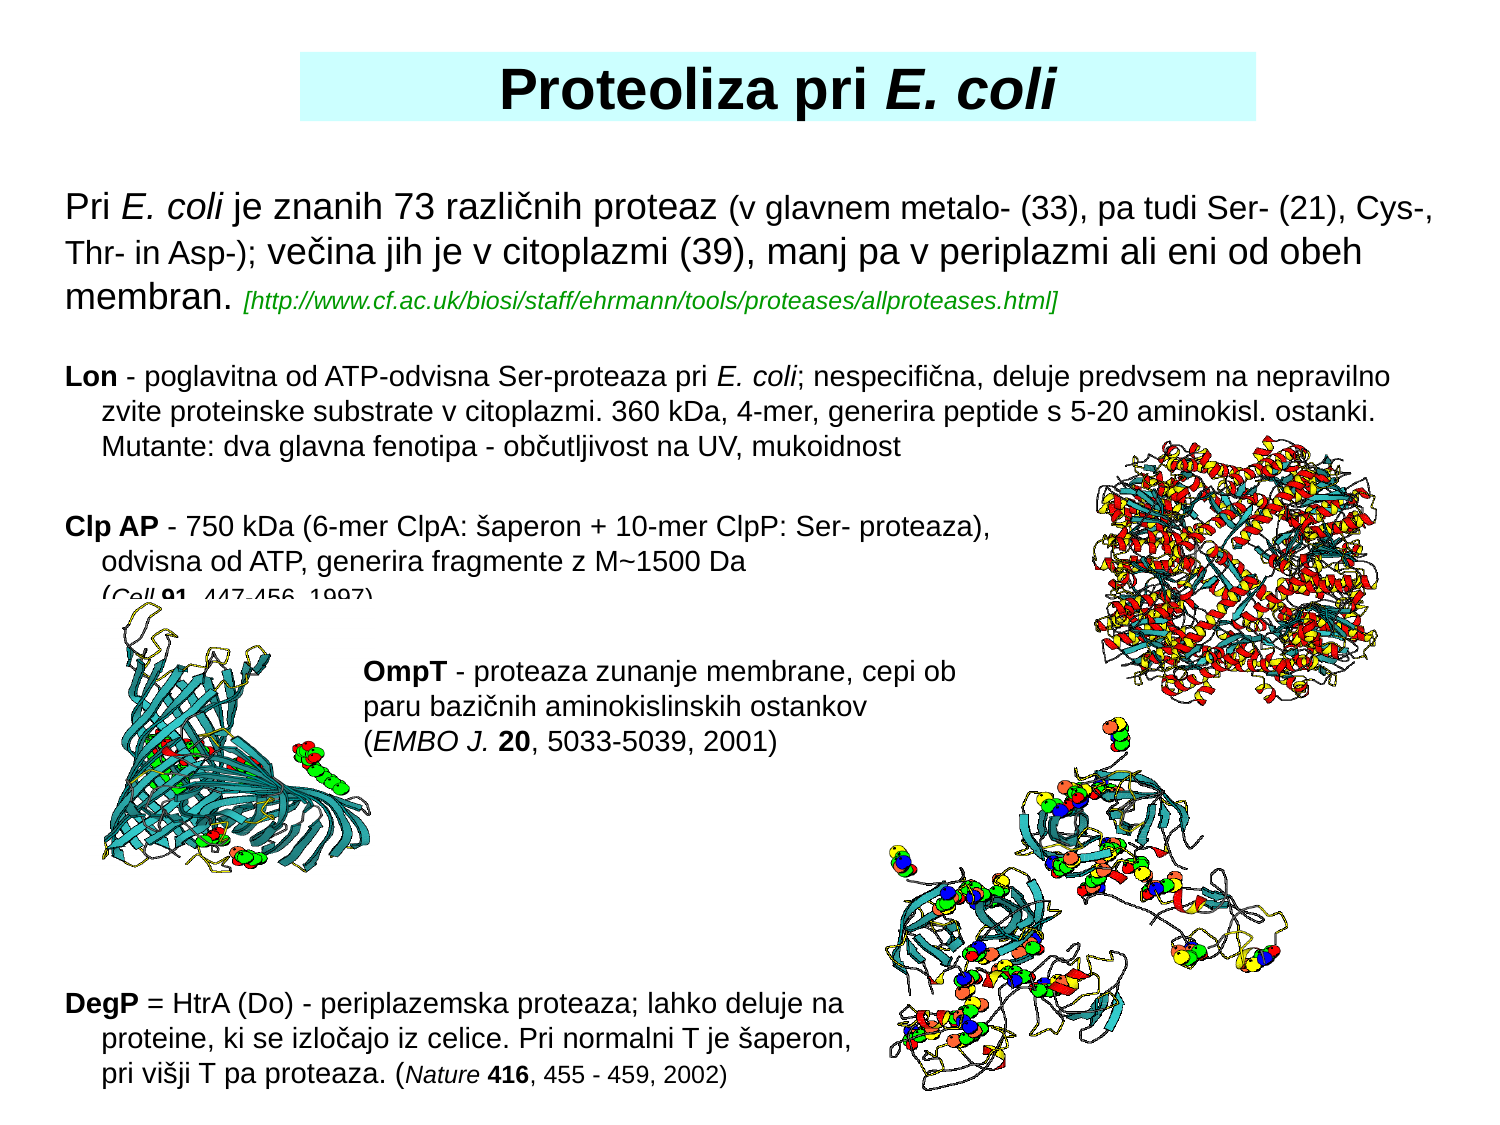

Proteoliza pri E. coli
Pri E. coli je znanih 73 različnih proteaz (v glavnem metalo- (33), pa tudi Ser- (21), Cys-, Thr- in Asp-); večina jih je v citoplazmi (39), manj pa v periplazmi ali eni od obeh membran. [http://www.cf.ac.uk/biosi/staff/ehrmann/tools/proteases/allproteases.html]
Lon - poglavitna od ATP-odvisna Ser-proteaza pri E. coli; nespecifična, deluje predvsem na nepravilno zvite proteinske substrate v citoplazmi. 360 kDa, 4-mer, generira peptide s 5-20 aminokisl. ostanki.
Mutante: dva glavna fenotipa - občutljivost na UV, mukoidnost
Clp AP - 750 kDa (6-mer ClpA: šaperon + 10-mer ClpP: Ser- proteaza),
odvisna od ATP, generira fragmente z M~1500 Da
(Cell 91, 447-456, 1997)
DegP = HtrA (Do) - periplazemska proteaza; lahko deluje na
proteine, ki se izločajo iz celice. Pri normalni T je šaperon,
pri višji T pa proteaza. (Nature 416, 455 - 459, 2002)
OmpT - proteaza zunanje membrane, cepi ob paru bazičnih aminokislinskih ostankov
(EMBO J. 20, 5033-5039, 2001)